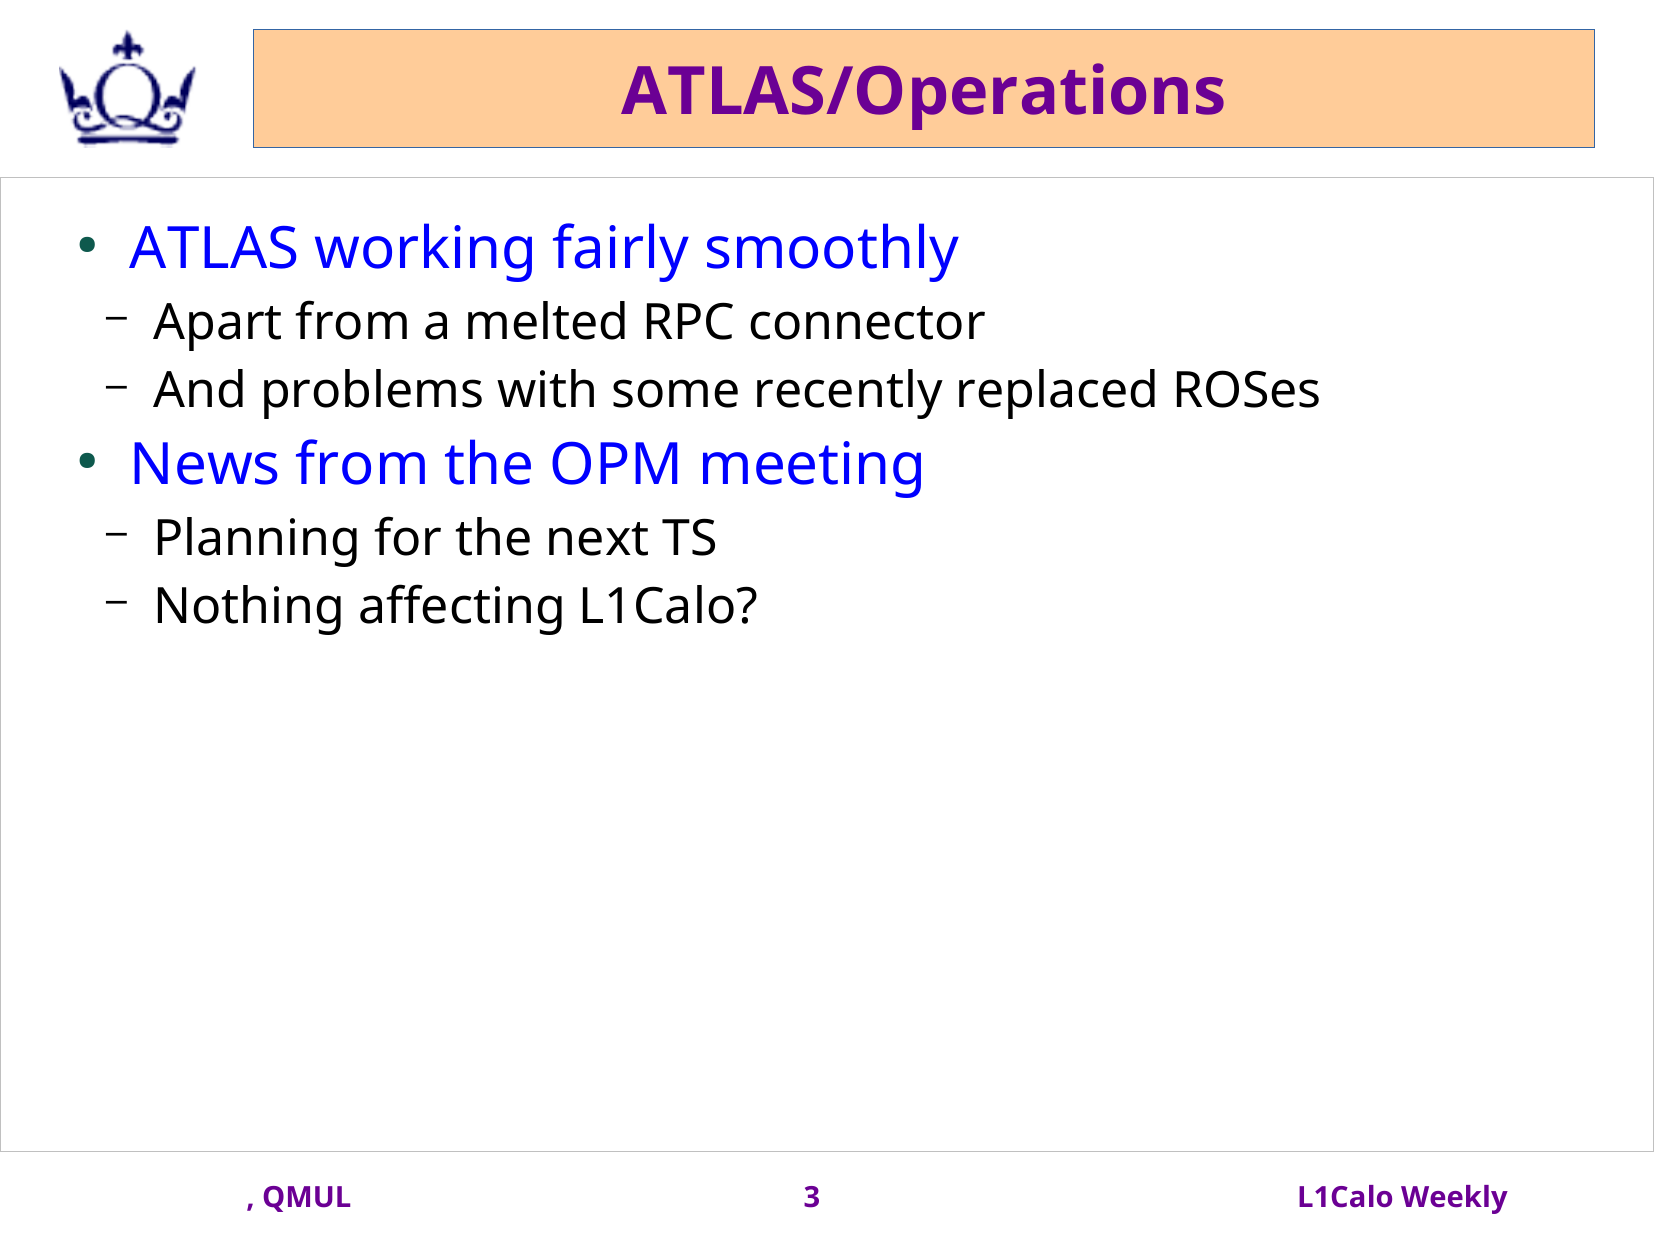

# ATLAS/Operations
ATLAS working fairly smoothly
Apart from a melted RPC connector
And problems with some recently replaced ROSes
News from the OPM meeting
Planning for the next TS
Nothing affecting L1Calo?